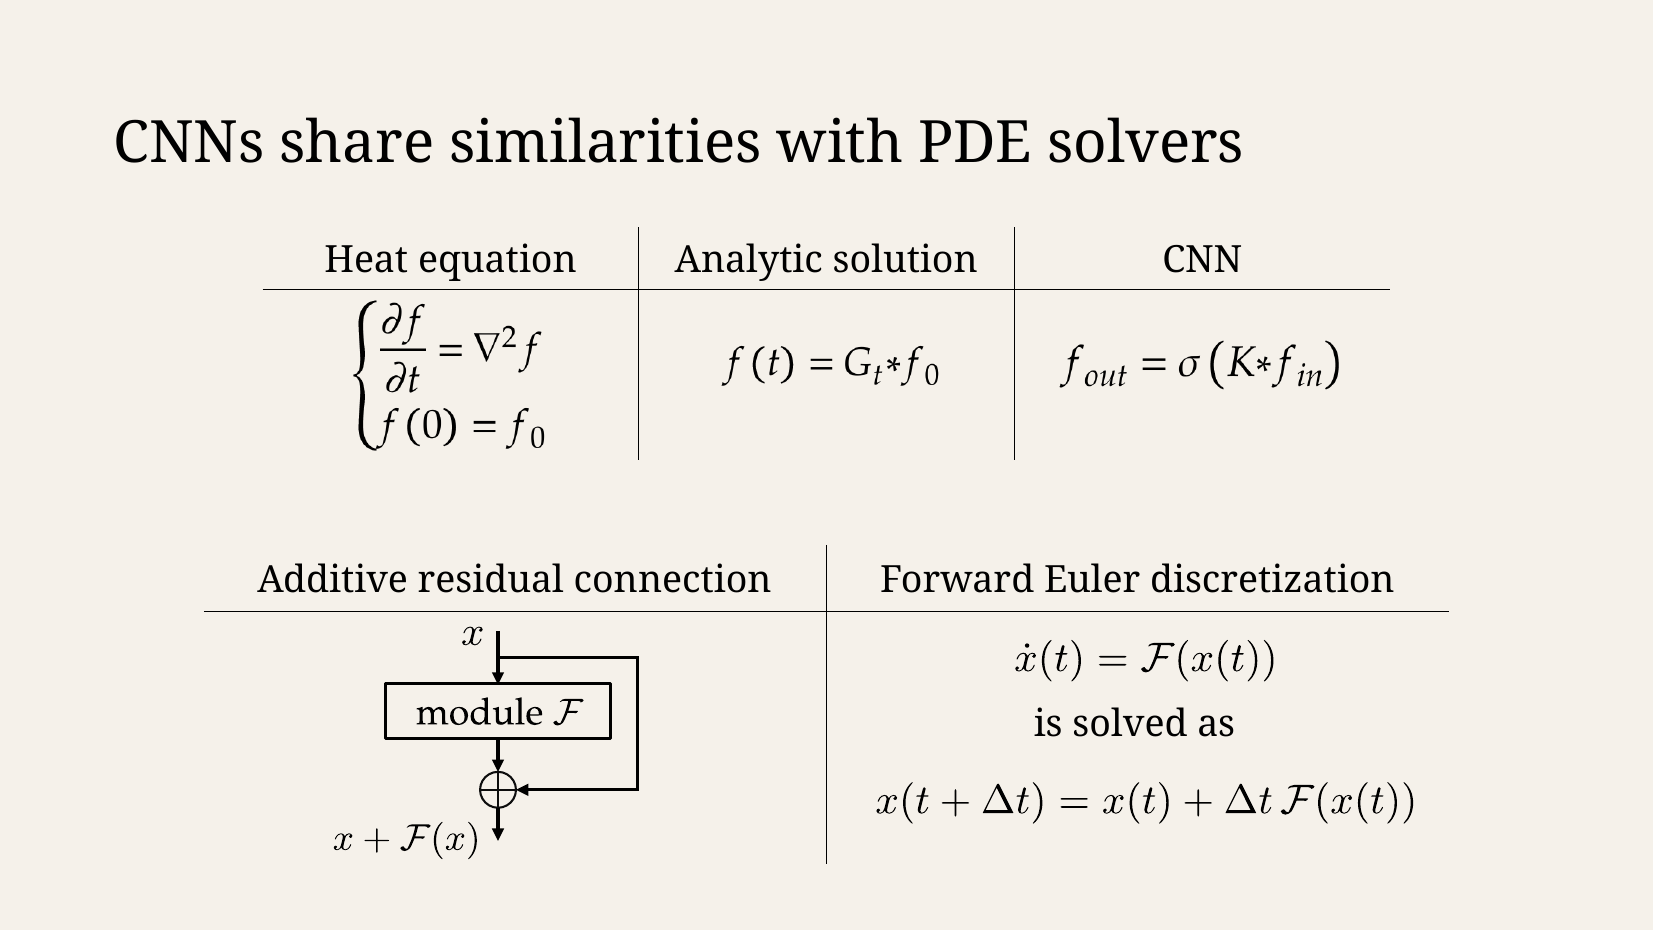

# CNNs share similarities with PDE solvers
| Heat equation | Analytic solution | CNN |
| --- | --- | --- |
| | | |
| Additive residual connection | Forward Euler discretization |
| --- | --- |
| | |
is solved as